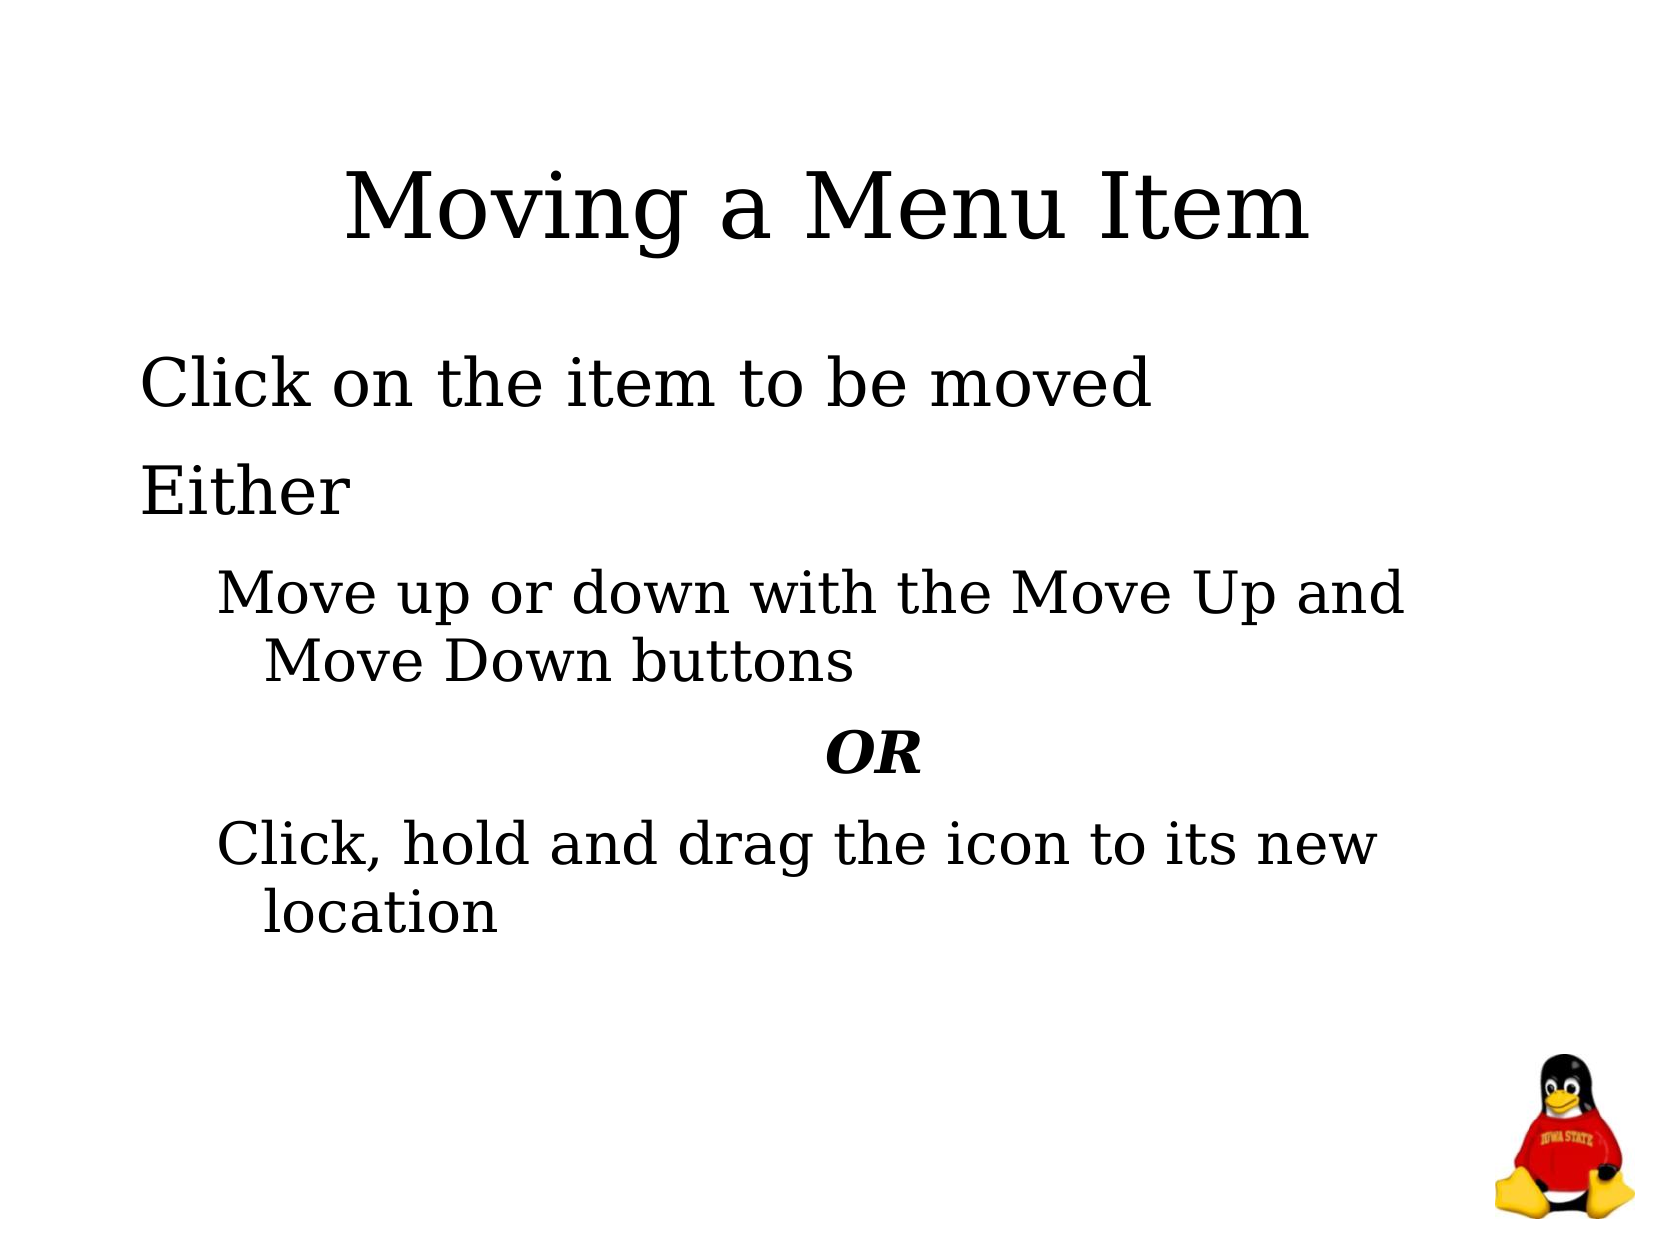

# Moving a Menu Item
Click on the item to be moved
Either
Move up or down with the Move Up and Move Down buttons
OR
Click, hold and drag the icon to its new location